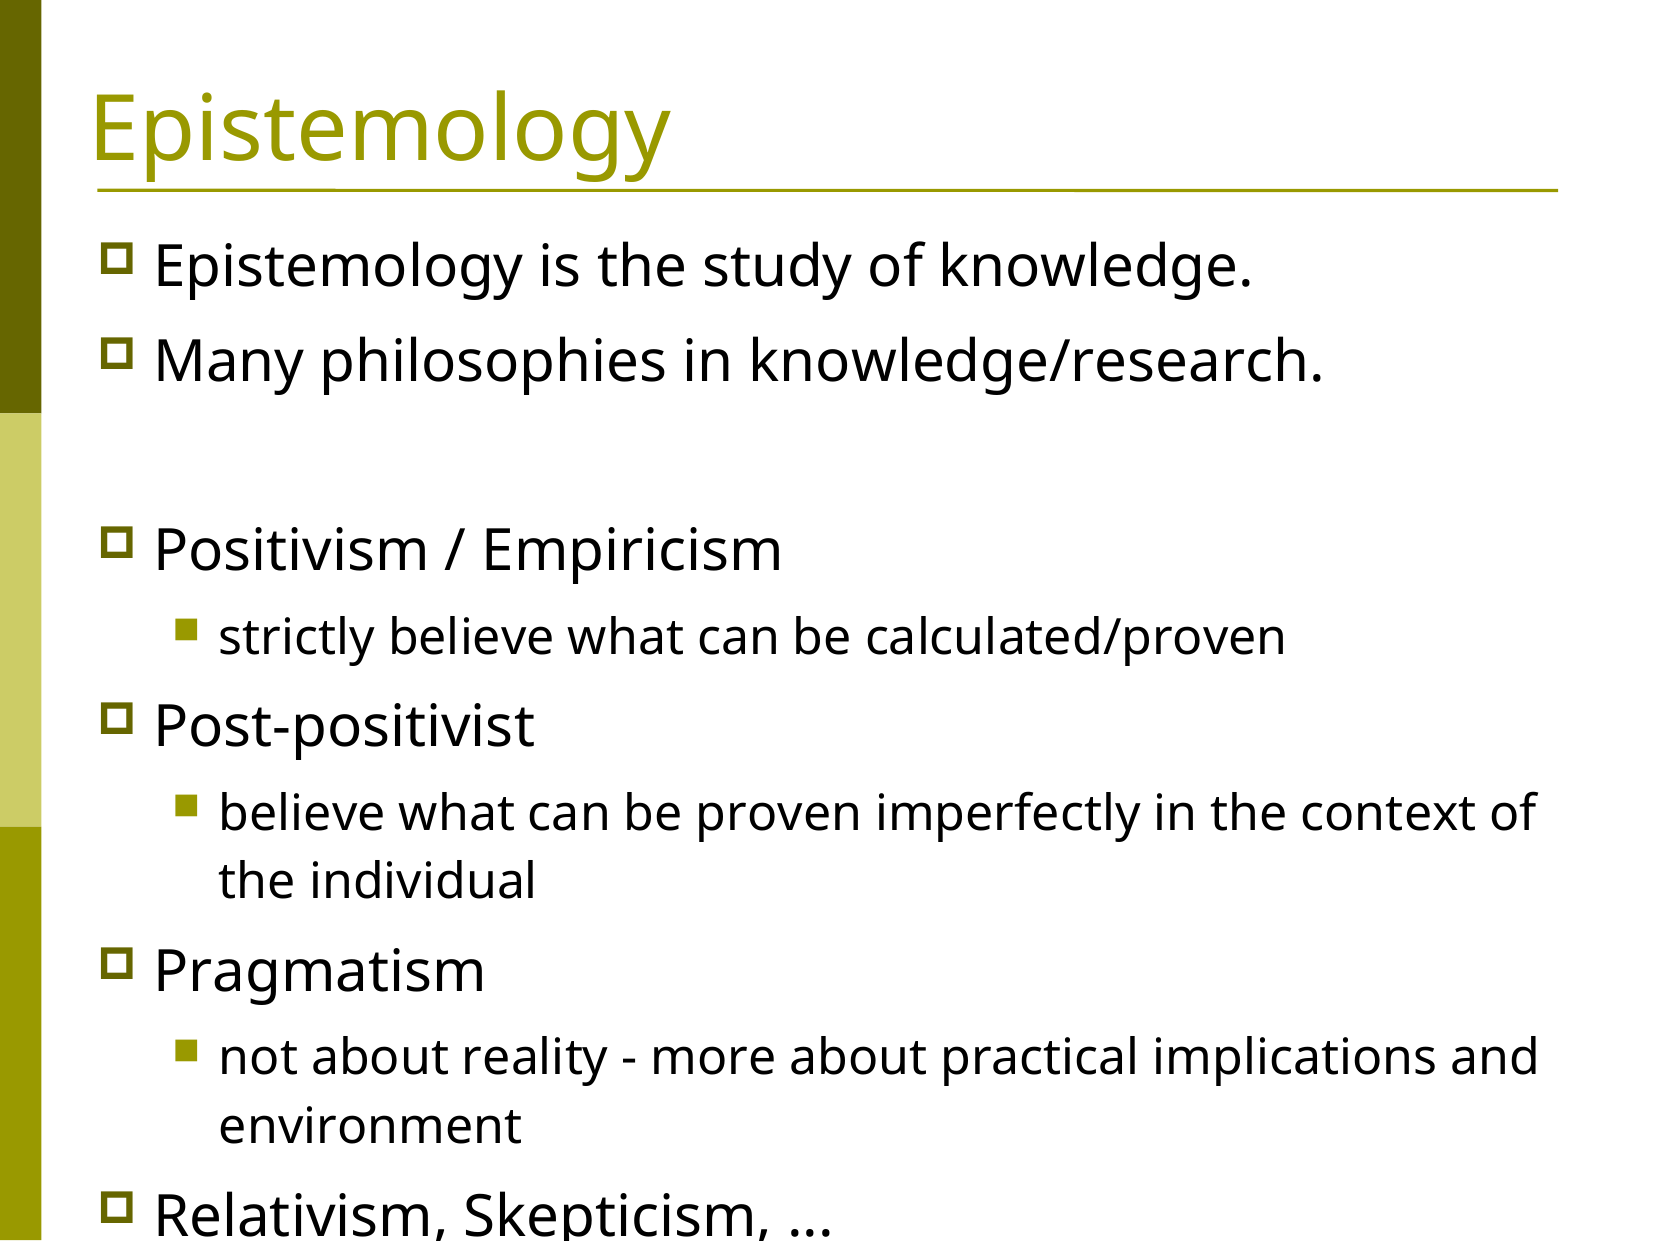

# Epistemology
Epistemology is the study of knowledge.
Many philosophies in knowledge/research.
Positivism / Empiricism
strictly believe what can be calculated/proven
Post-positivist
believe what can be proven imperfectly in the context of the individual
Pragmatism
not about reality - more about practical implications and environment
Relativism, Skepticism, ...